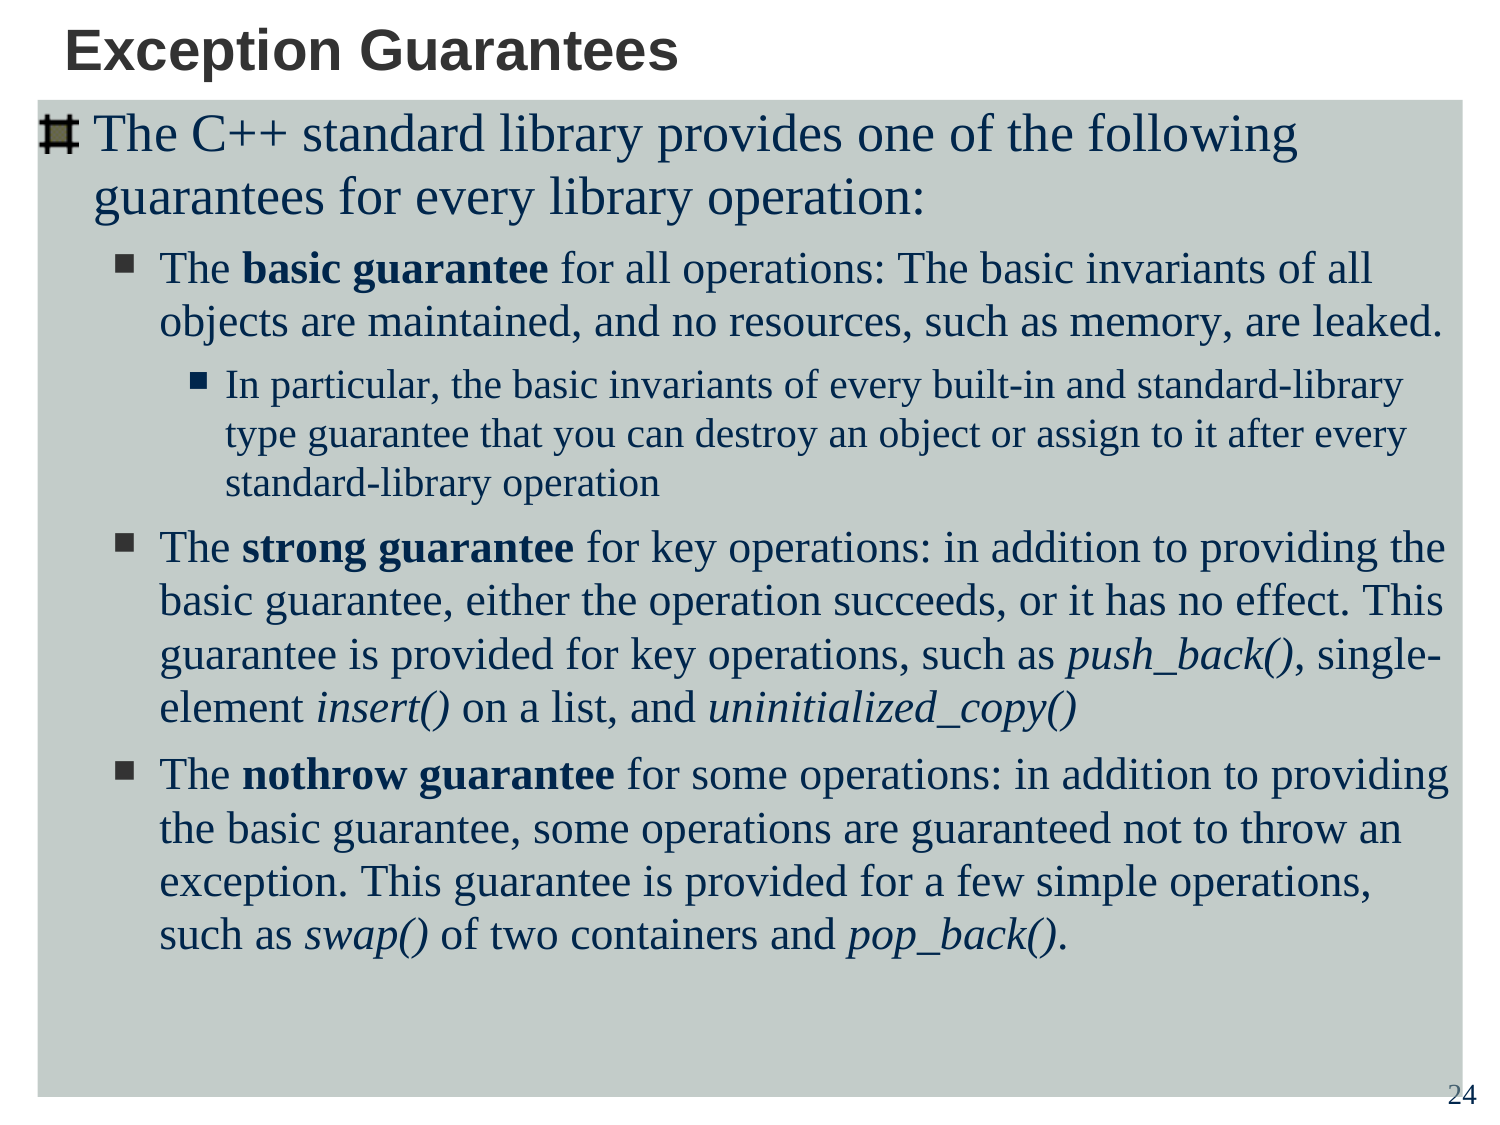

# Exception Guarantees
The C++ standard library provides one of the following guarantees for every library operation:
The basic guarantee for all operations: The basic invariants of all objects are maintained, and no resources, such as memory, are leaked.
In particular, the basic invariants of every built-in and standard-library type guarantee that you can destroy an object or assign to it after every standard-library operation
The strong guarantee for key operations: in addition to providing the basic guarantee, either the operation succeeds, or it has no effect. This guarantee is provided for key operations, such as push_back(), single-element insert() on a list, and uninitialized_copy()
The nothrow guarantee for some operations: in addition to providing the basic guarantee, some operations are guaranteed not to throw an exception. This guarantee is provided for a few simple operations, such as swap() of two containers and pop_back().